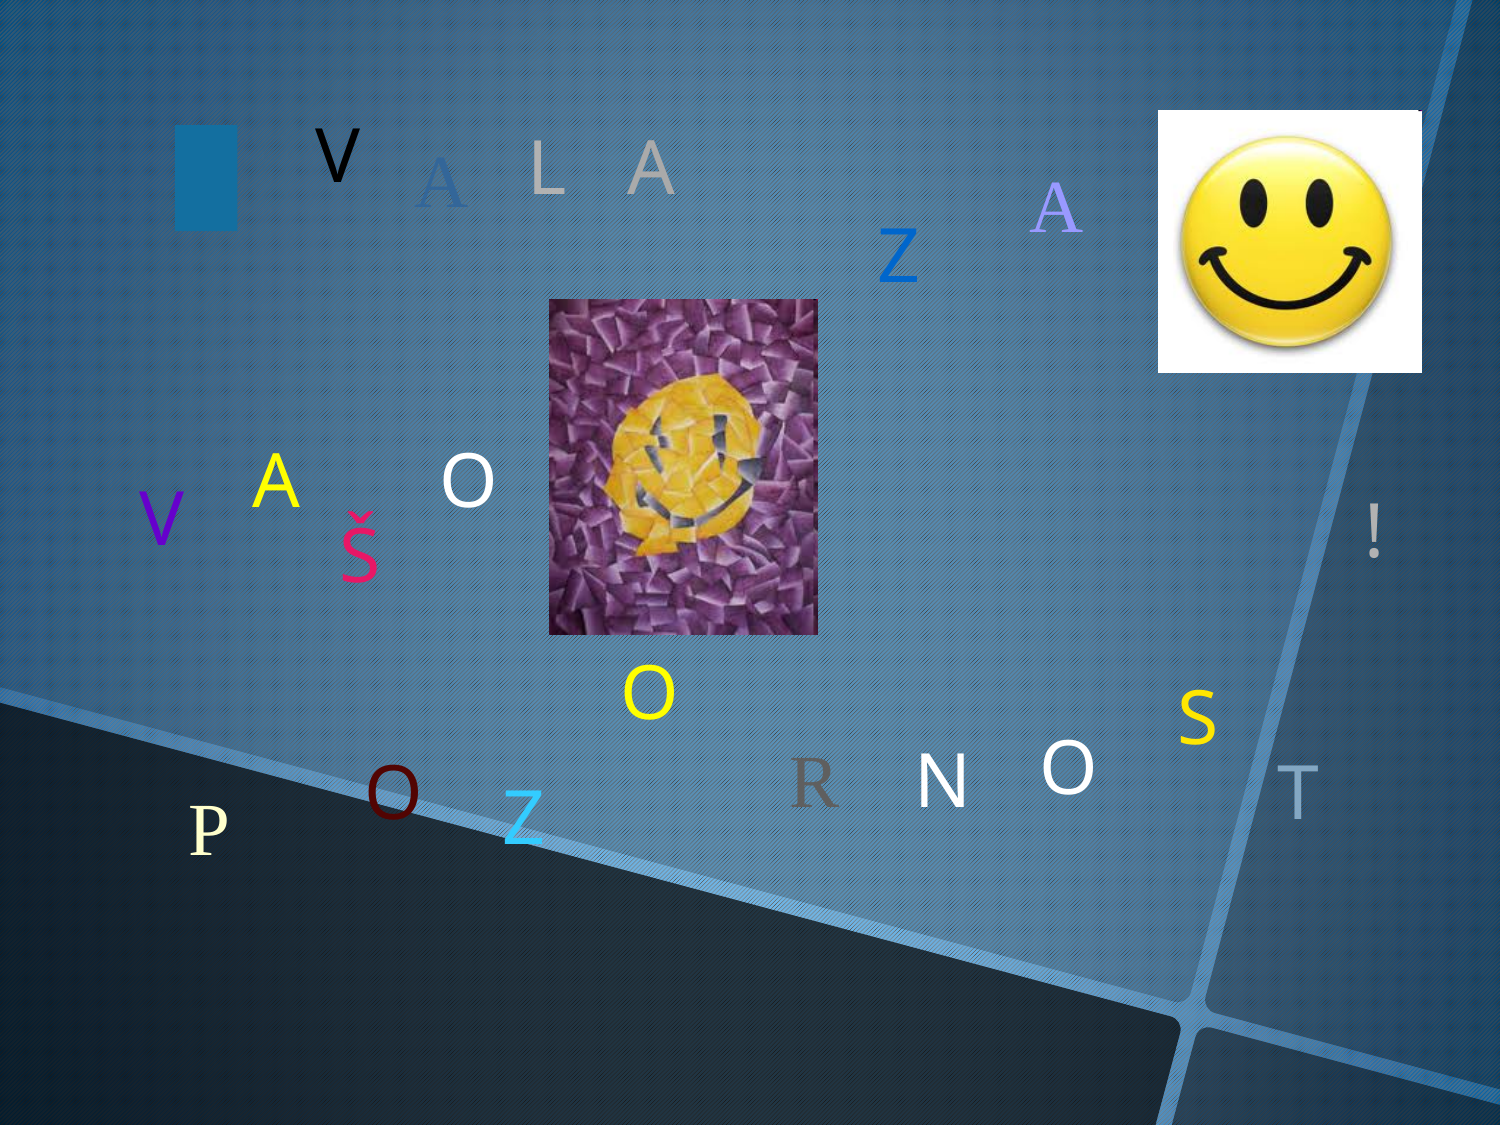

V
L
A
A
A
Z
A
O
V
!
Š
O
S
O
R
N
O
T
Z
P